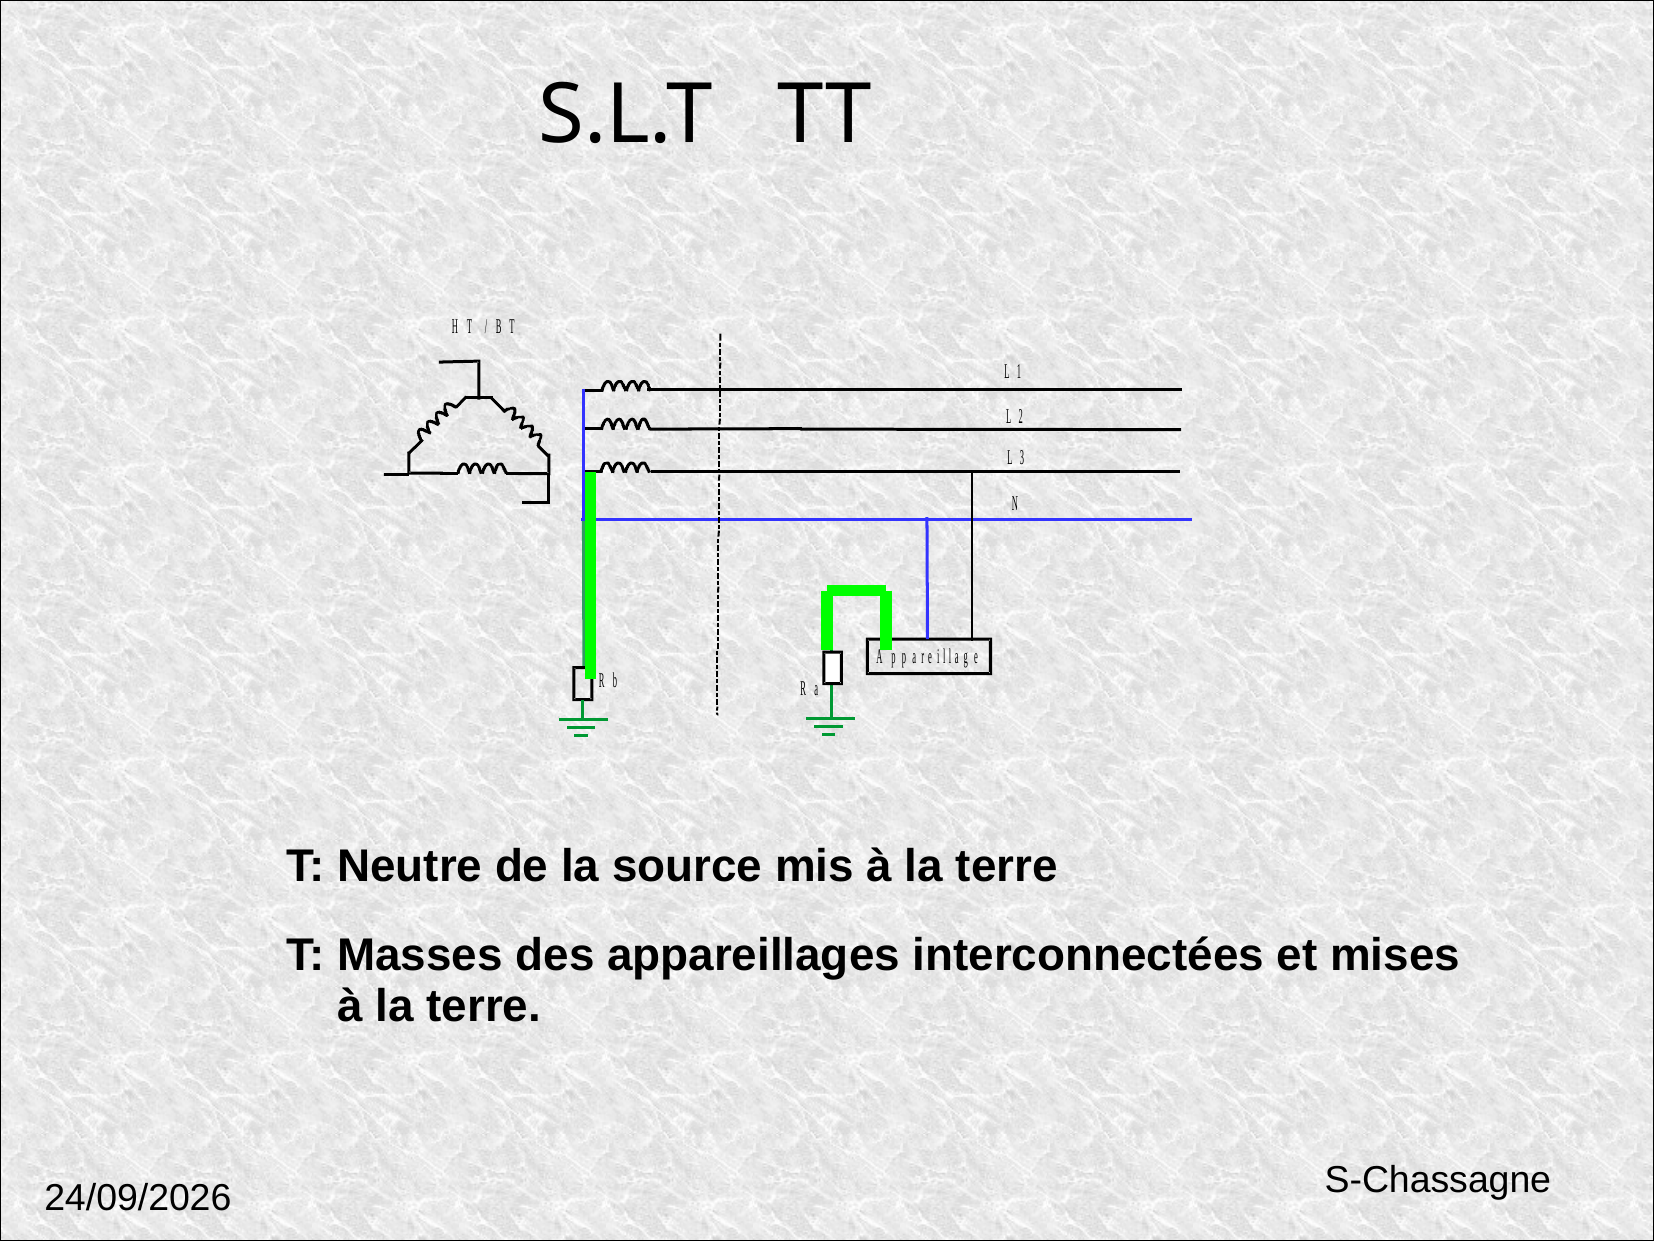

S.L.T TT
T: Neutre de la source mis à la terre
T: Masses des appareillages interconnectées et mises
 à la terre.